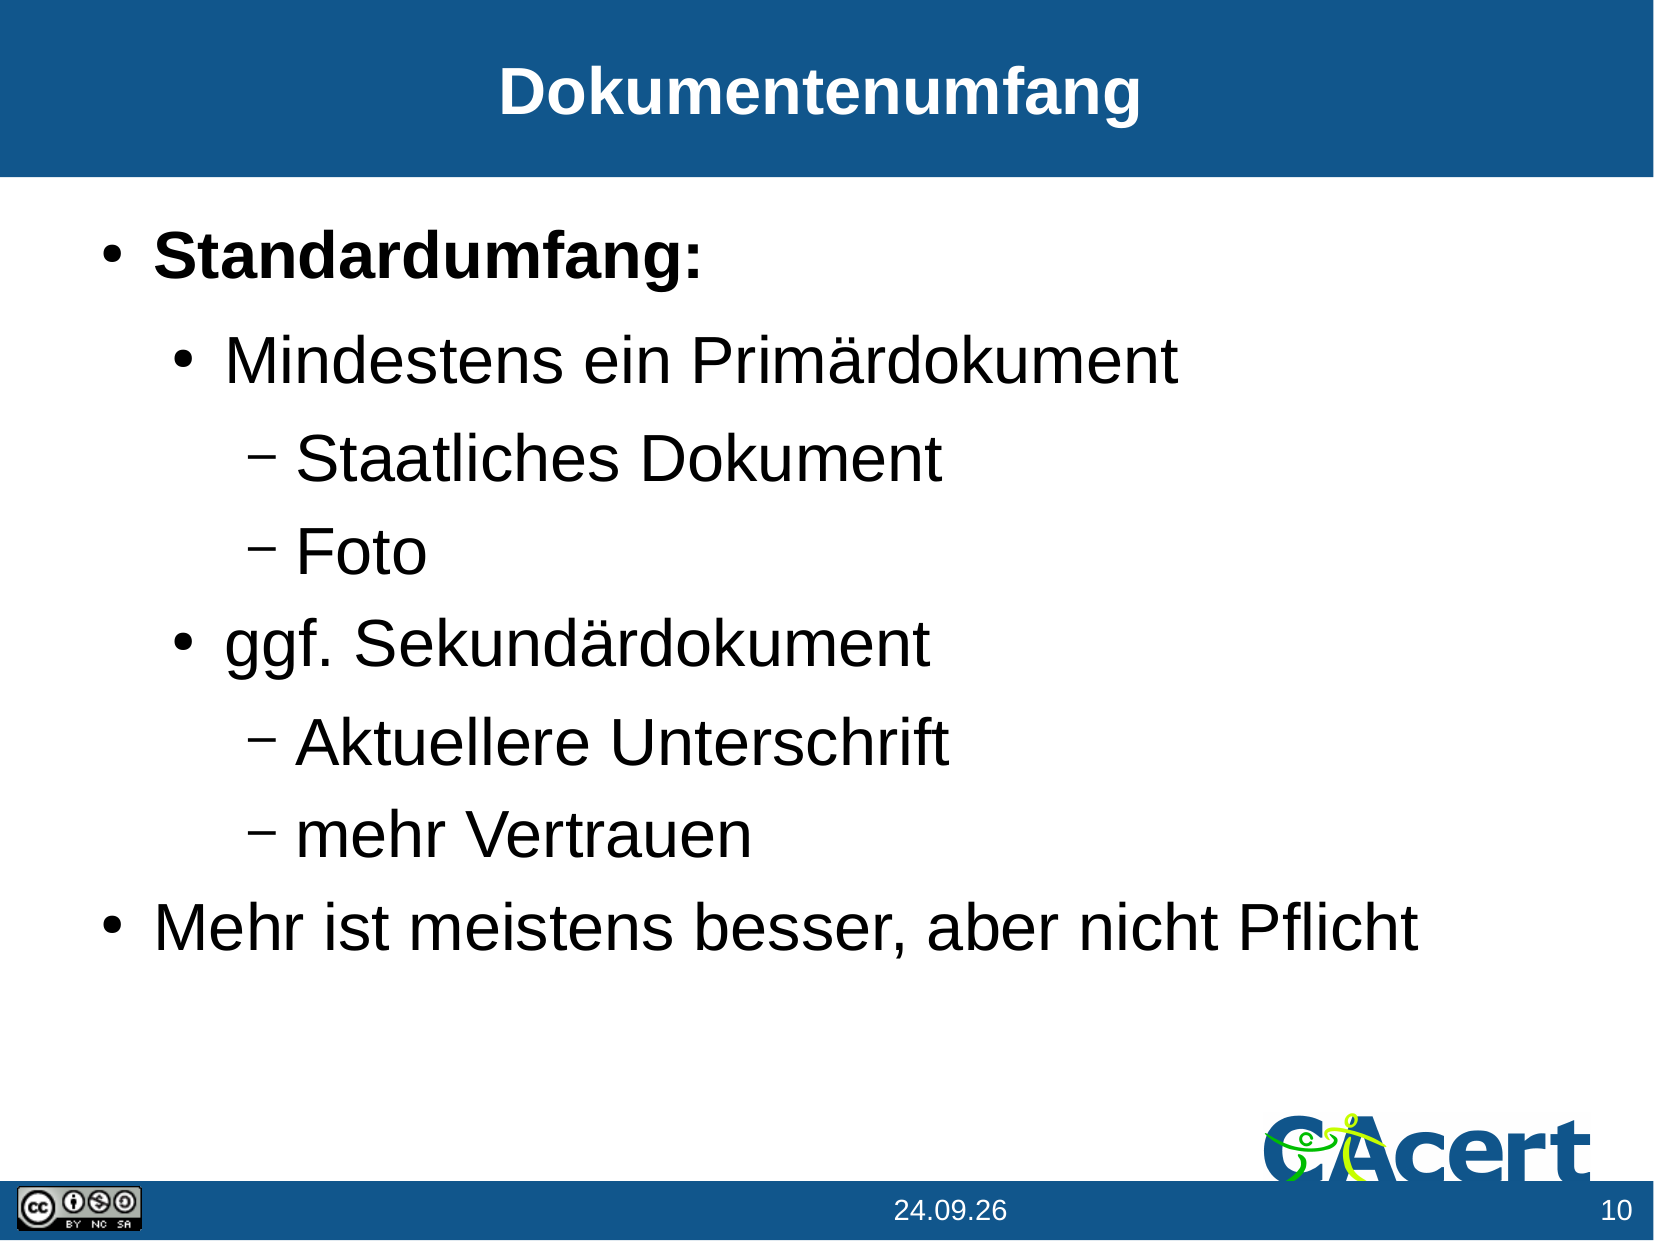

# Dokumentenumfang
Standardumfang:
Mindestens ein Primärdokument
Staatliches Dokument
Foto
ggf. Sekundärdokument
Aktuellere Unterschrift
mehr Vertrauen
Mehr ist meistens besser, aber nicht Pflicht